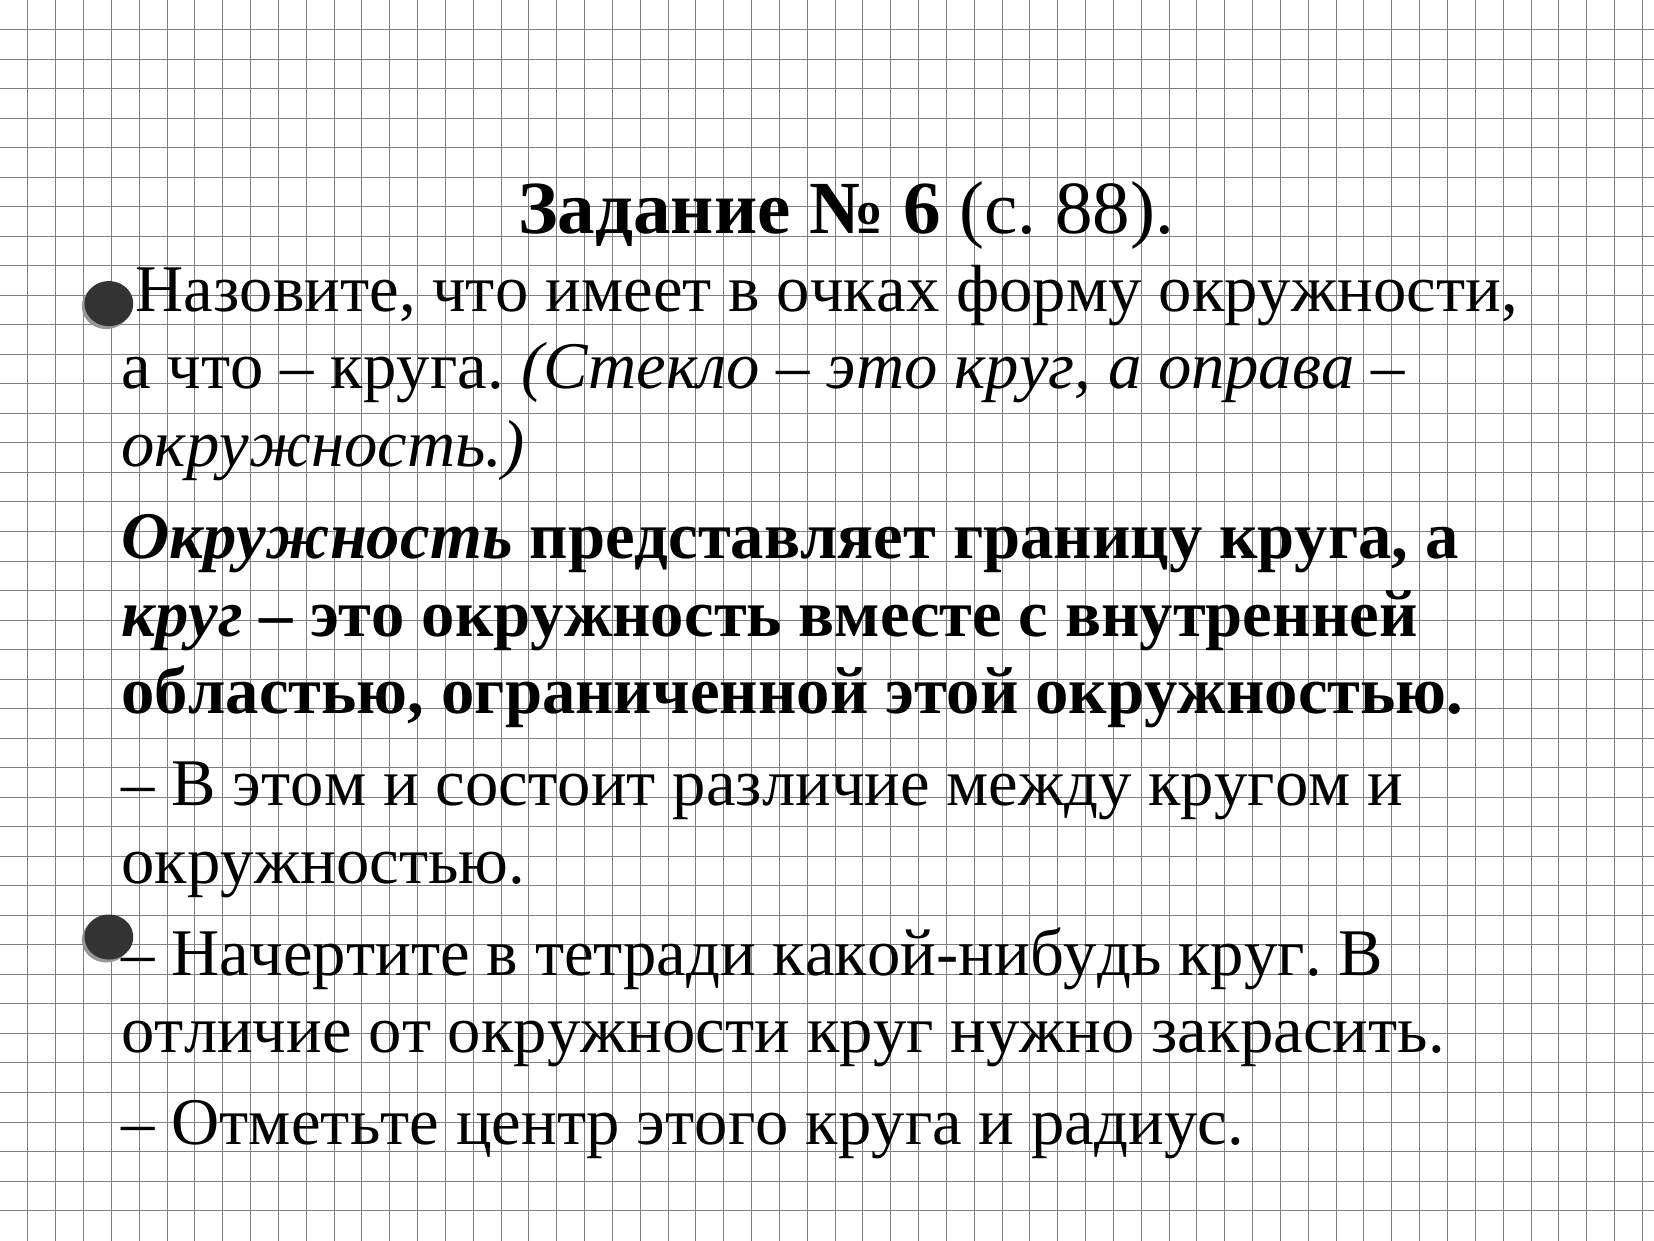

# Задание № 6 (с. 88).
 Назовите, что имеет в очках форму окружности, а что – круга. (Стекло – это круг, а оправа – окружность.)
Окружность представляет границу круга, а круг – это окружность вместе с внутренней областью, ограниченной этой окружностью.
– В этом и состоит различие между кругом и окружностью.
– Начертите в тетради какой-нибудь круг. В отличие от окружности круг нужно закрасить.
– Отметьте центр этого круга и радиус.